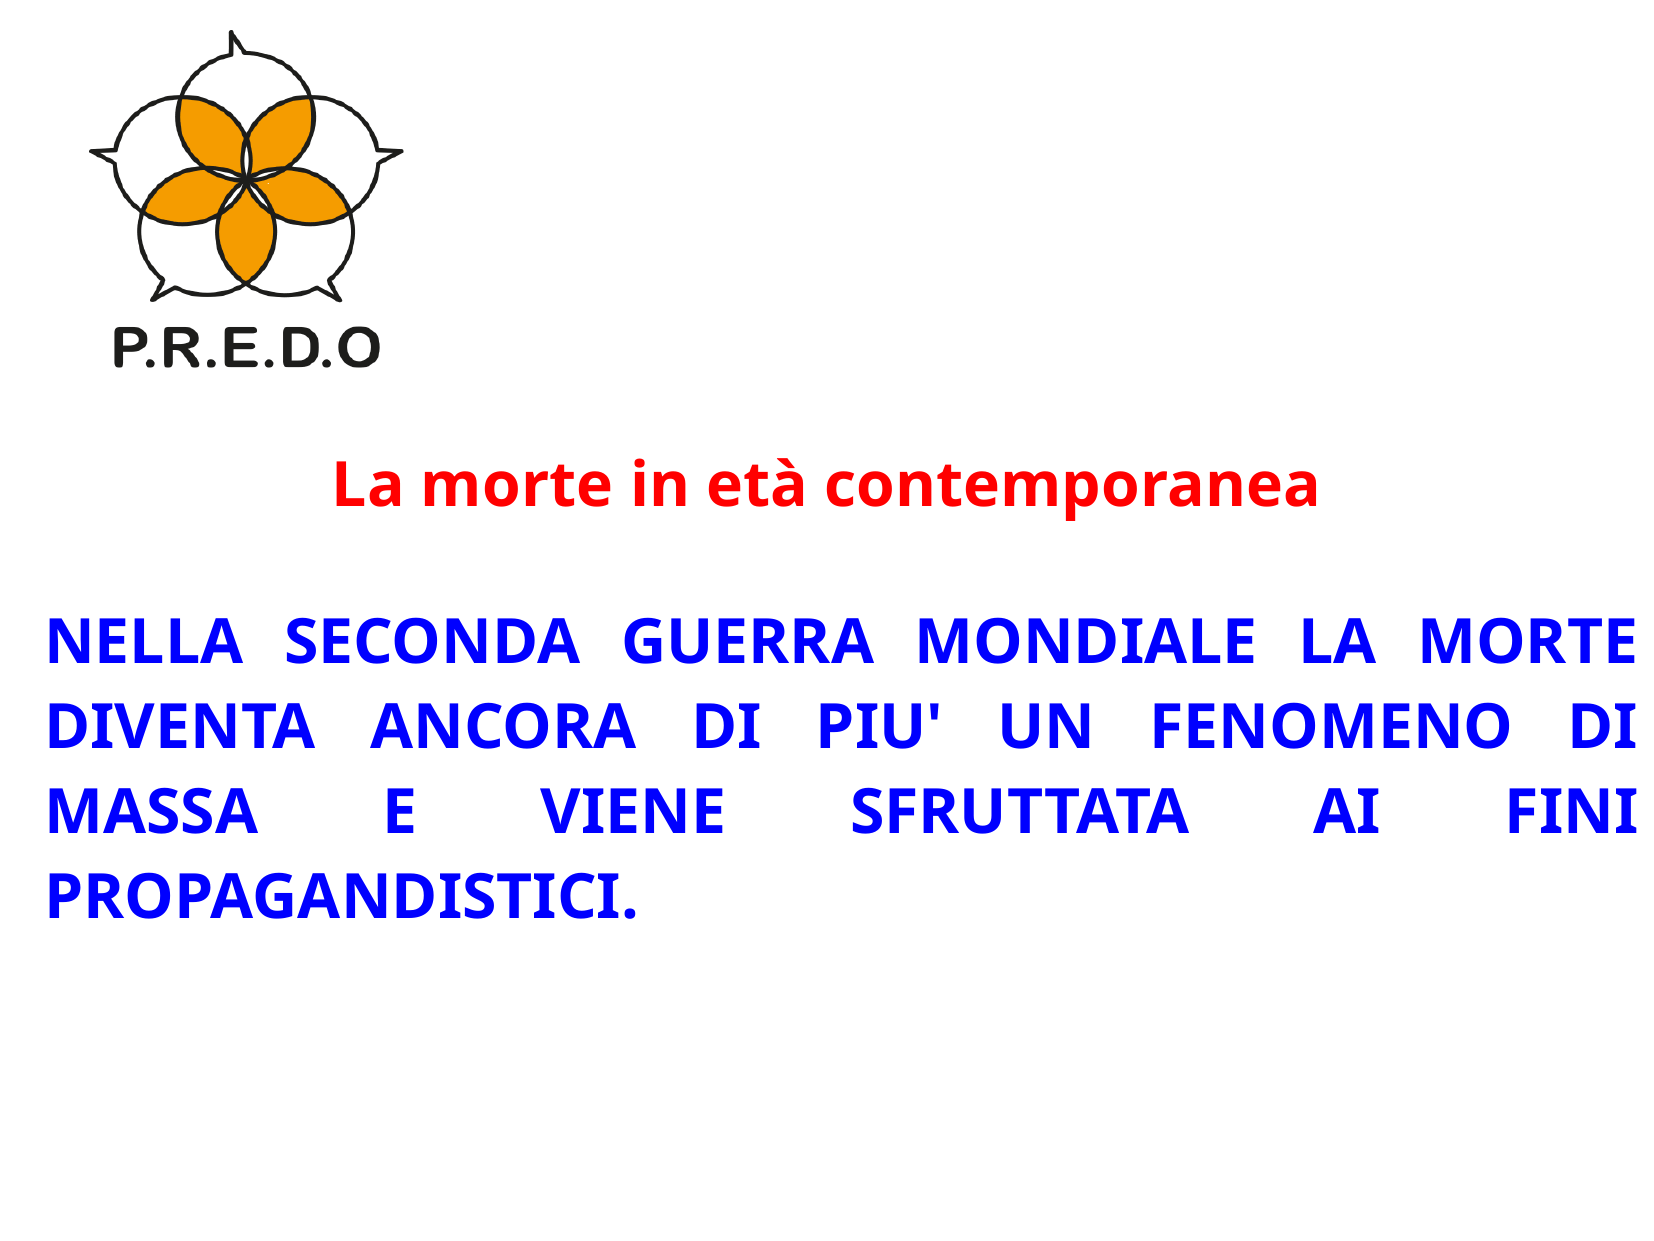

La morte in età contemporanea
NELLA SECONDA GUERRA MONDIALE LA MORTE DIVENTA ANCORA DI PIU' UN FENOMENO DI MASSA E VIENE SFRUTTATA AI FINI PROPAGANDISTICI.